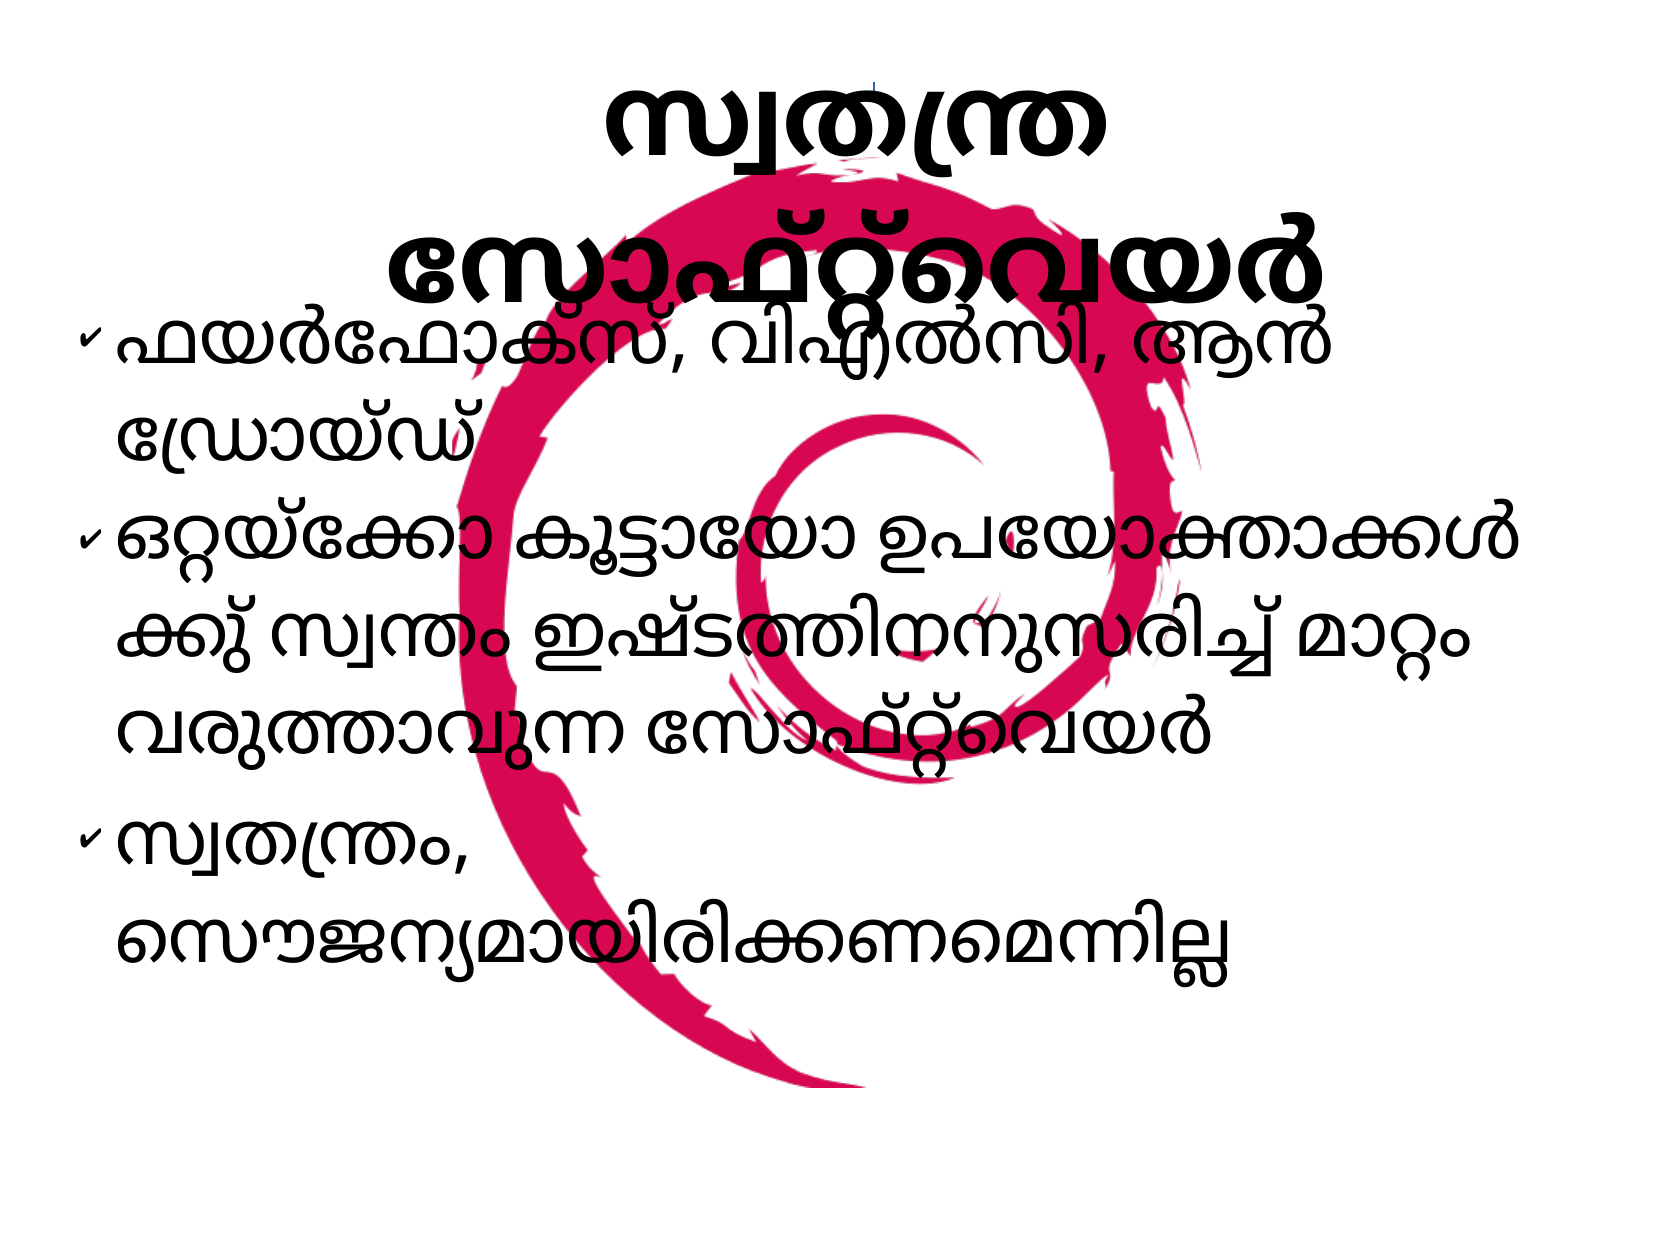

സ്വതന്ത്ര സോഫ്റ്റ്‌വെയര്‍
ഫയര്‍ഫോക്സ്, വിഎല്‍സി, ആന്‍ഡ്രോയ്ഡ്
ഒറ്റയ്ക്കോ കൂട്ടായോ ഉപയോക്താക്കള്‍ക്കു് സ്വന്തം ഇഷ്ടത്തിനനുസരിച്ച് മാറ്റം വരുത്താവുന്ന സോഫ്റ്റ്‌വെയര്‍
സ്വതന്ത്രം, സൌജന്യമായിരിക്കണമെന്നില്ല